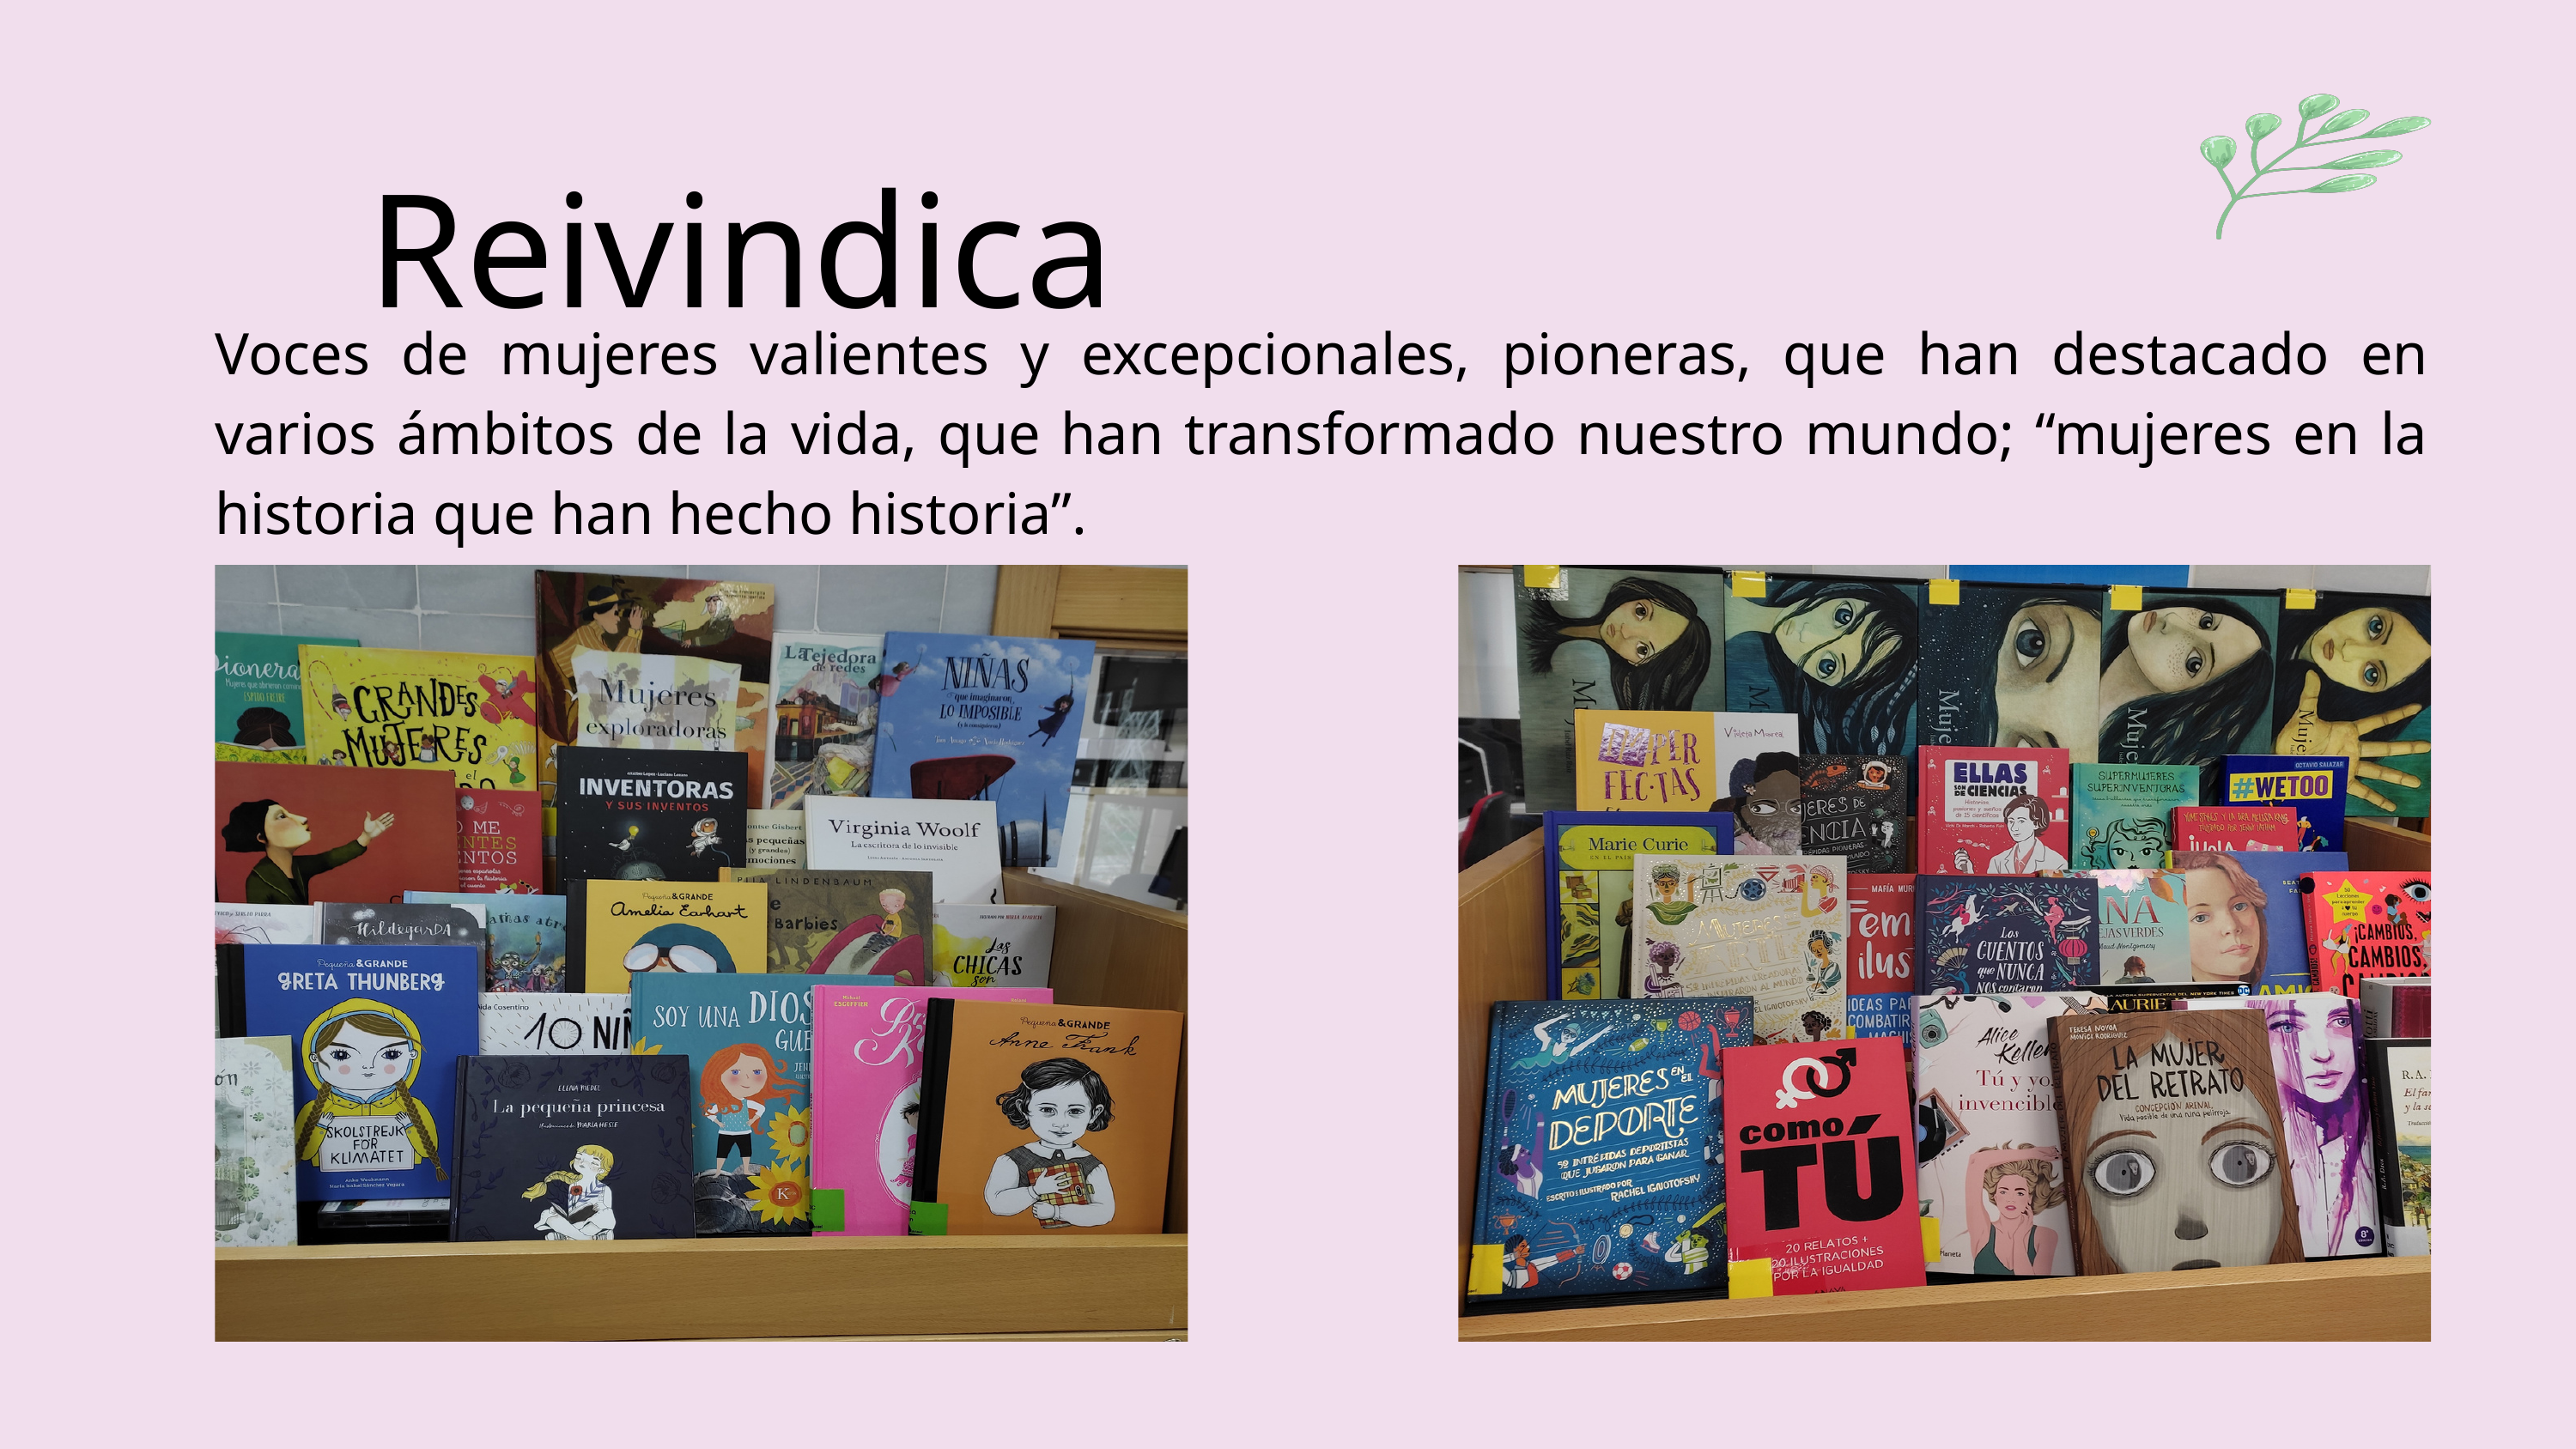

Reivindica
Voces de mujeres valientes y excepcionales, pioneras, que han destacado en varios ámbitos de la vida, que han transformado nuestro mundo; “mujeres en la historia que han hecho historia”.